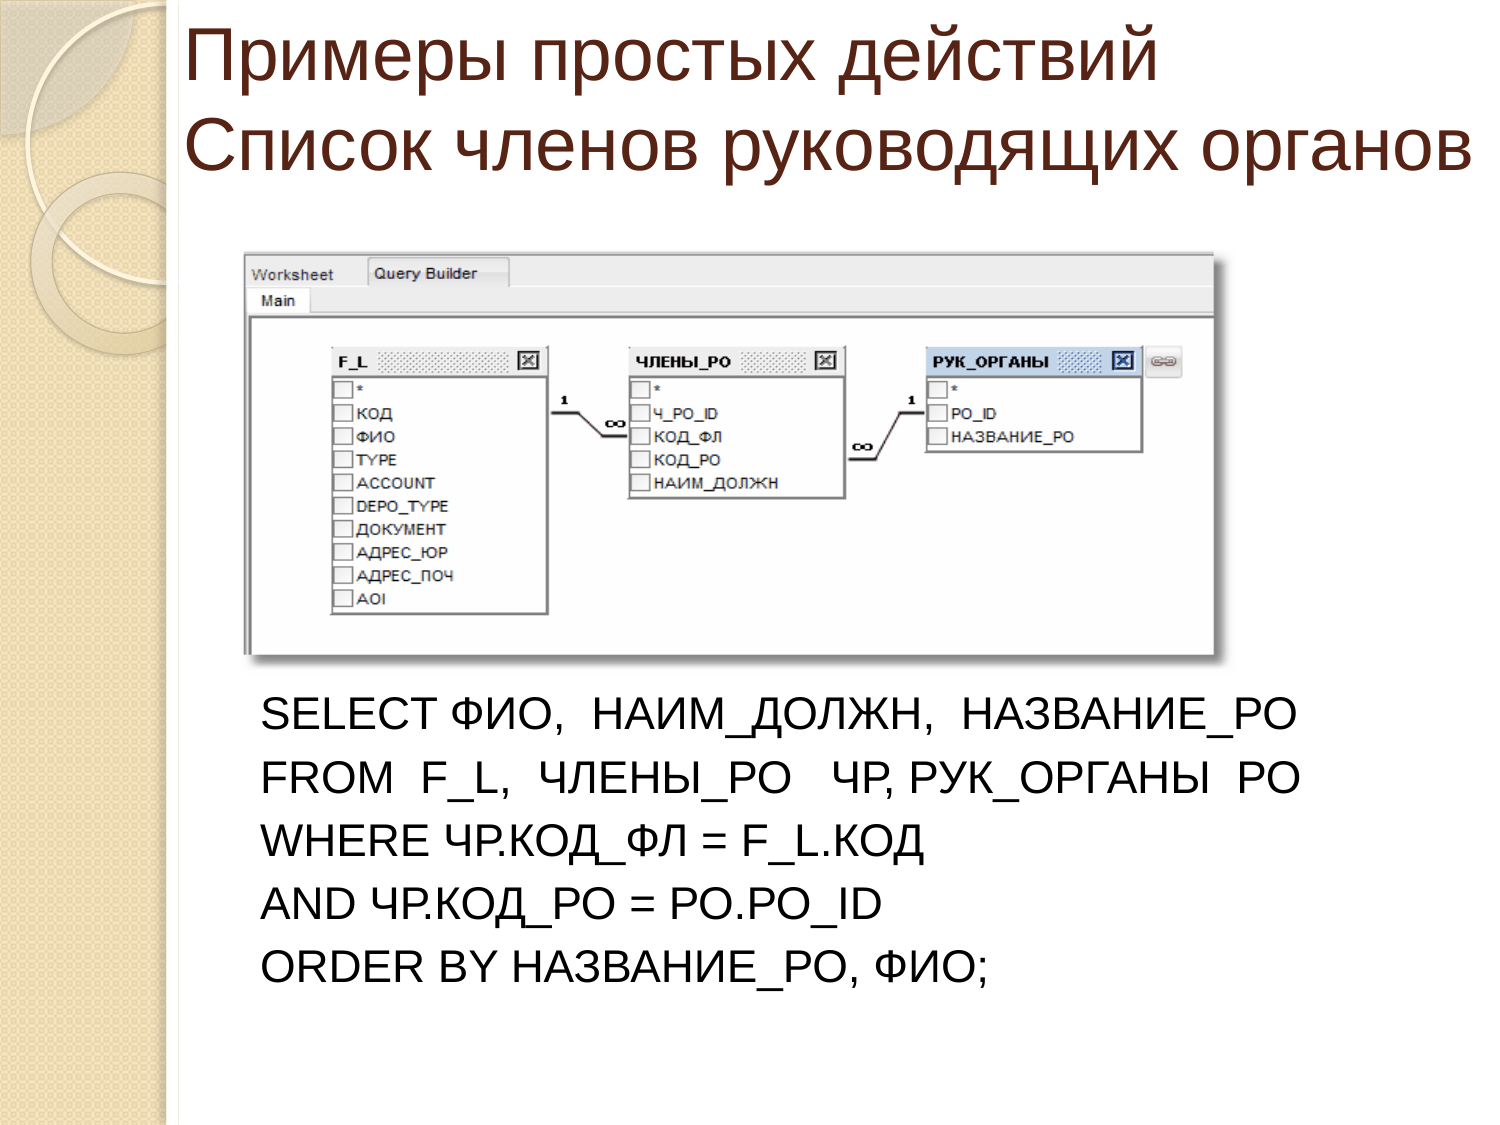

# Примеры простых действий Список членов руководящих органов
SELECT ФИО, НАИМ_ДОЛЖН, НАЗВАНИЕ_РО
FROM F_L, ЧЛЕНЫ_РО ЧР, РУК_ОРГАНЫ РО
WHERE ЧР.КОД_ФЛ = F_L.КОД
AND ЧР.КОД_РО = РО.РО_ID
ORDER BY НАЗВАНИЕ_РО, ФИО;